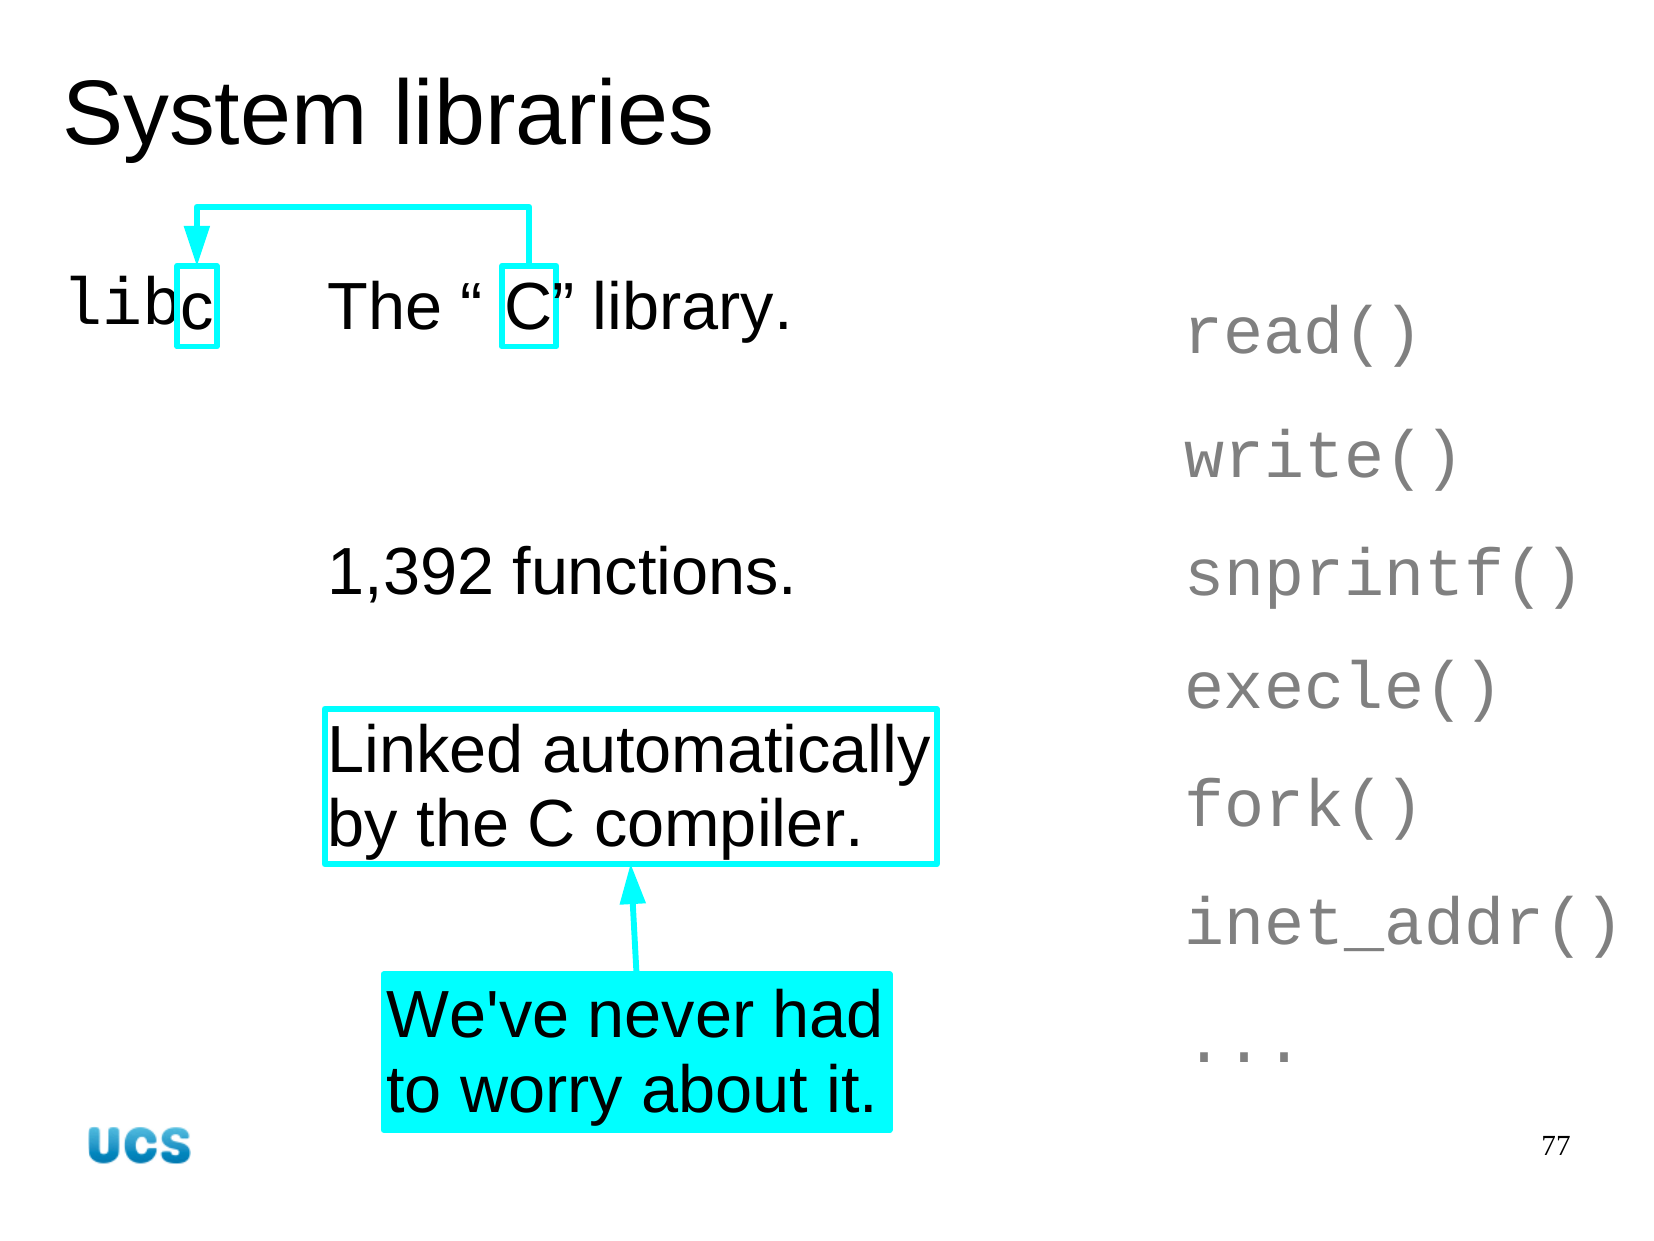

System libraries
lib
c
The “
C
” library.
read()
write()
1,392 functions.
snprintf()
execle()
Linked automatically
by the C compiler.
fork()
inet_addr()
We've never had
to worry about it.
...
77